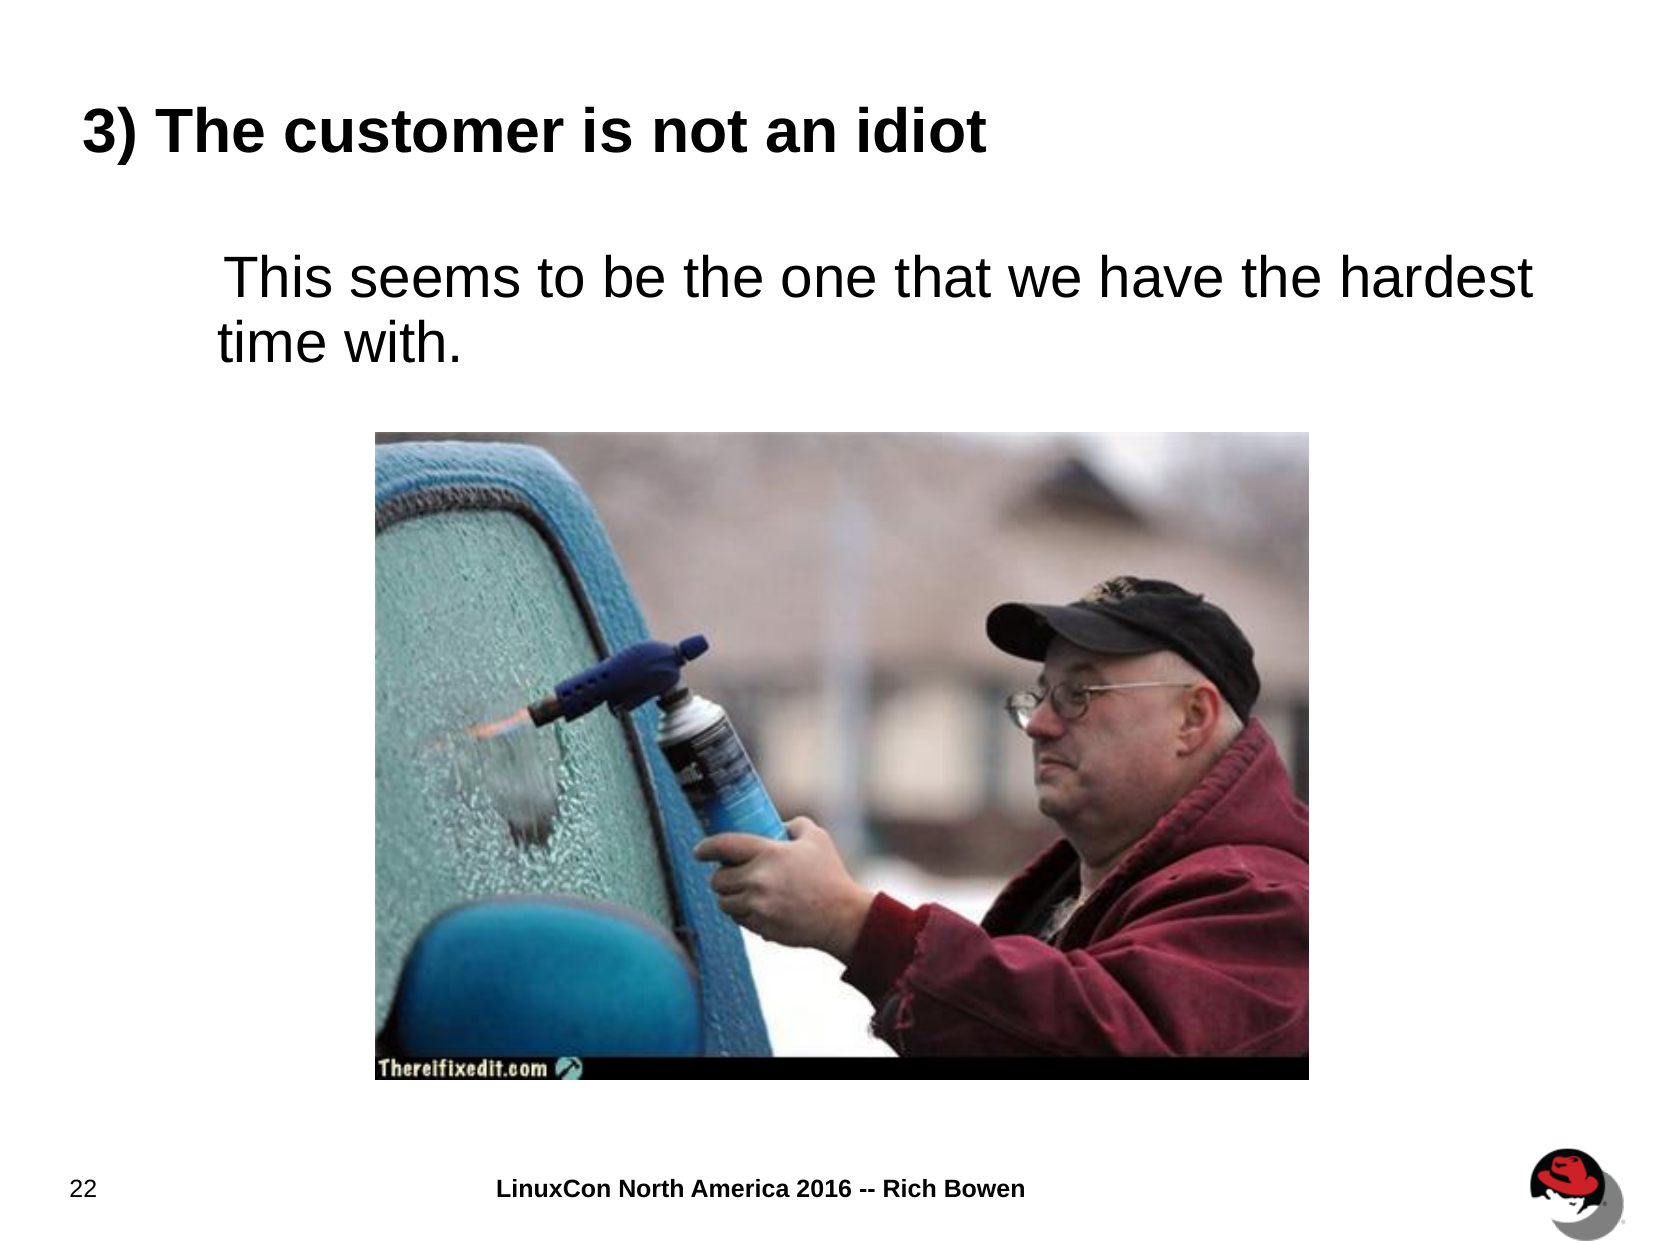

# 3) The customer is not an idiot
This seems to be the one that we have the hardest time with.